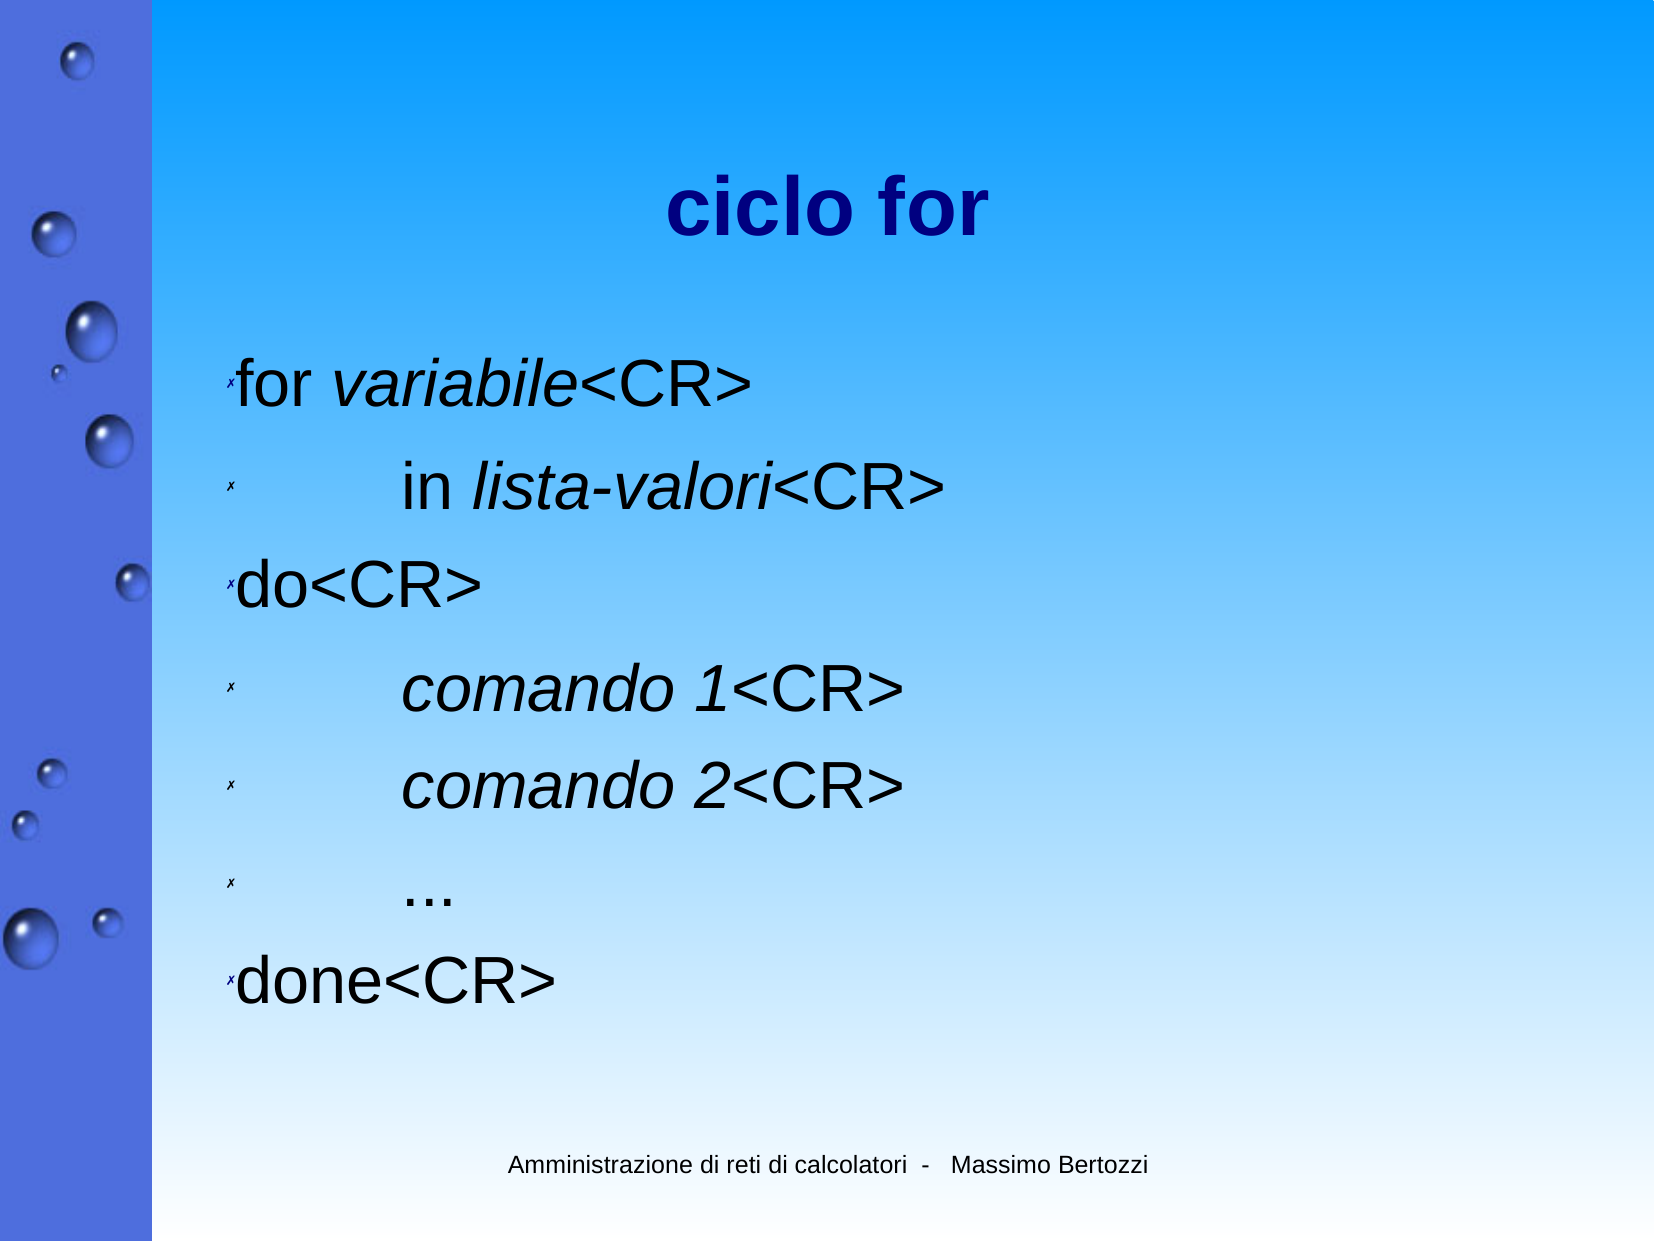

# ciclo for
for variabile<CR>
 in lista-valori<CR>
do<CR>
 comando 1<CR>
 comando 2<CR>
 ...
done<CR>